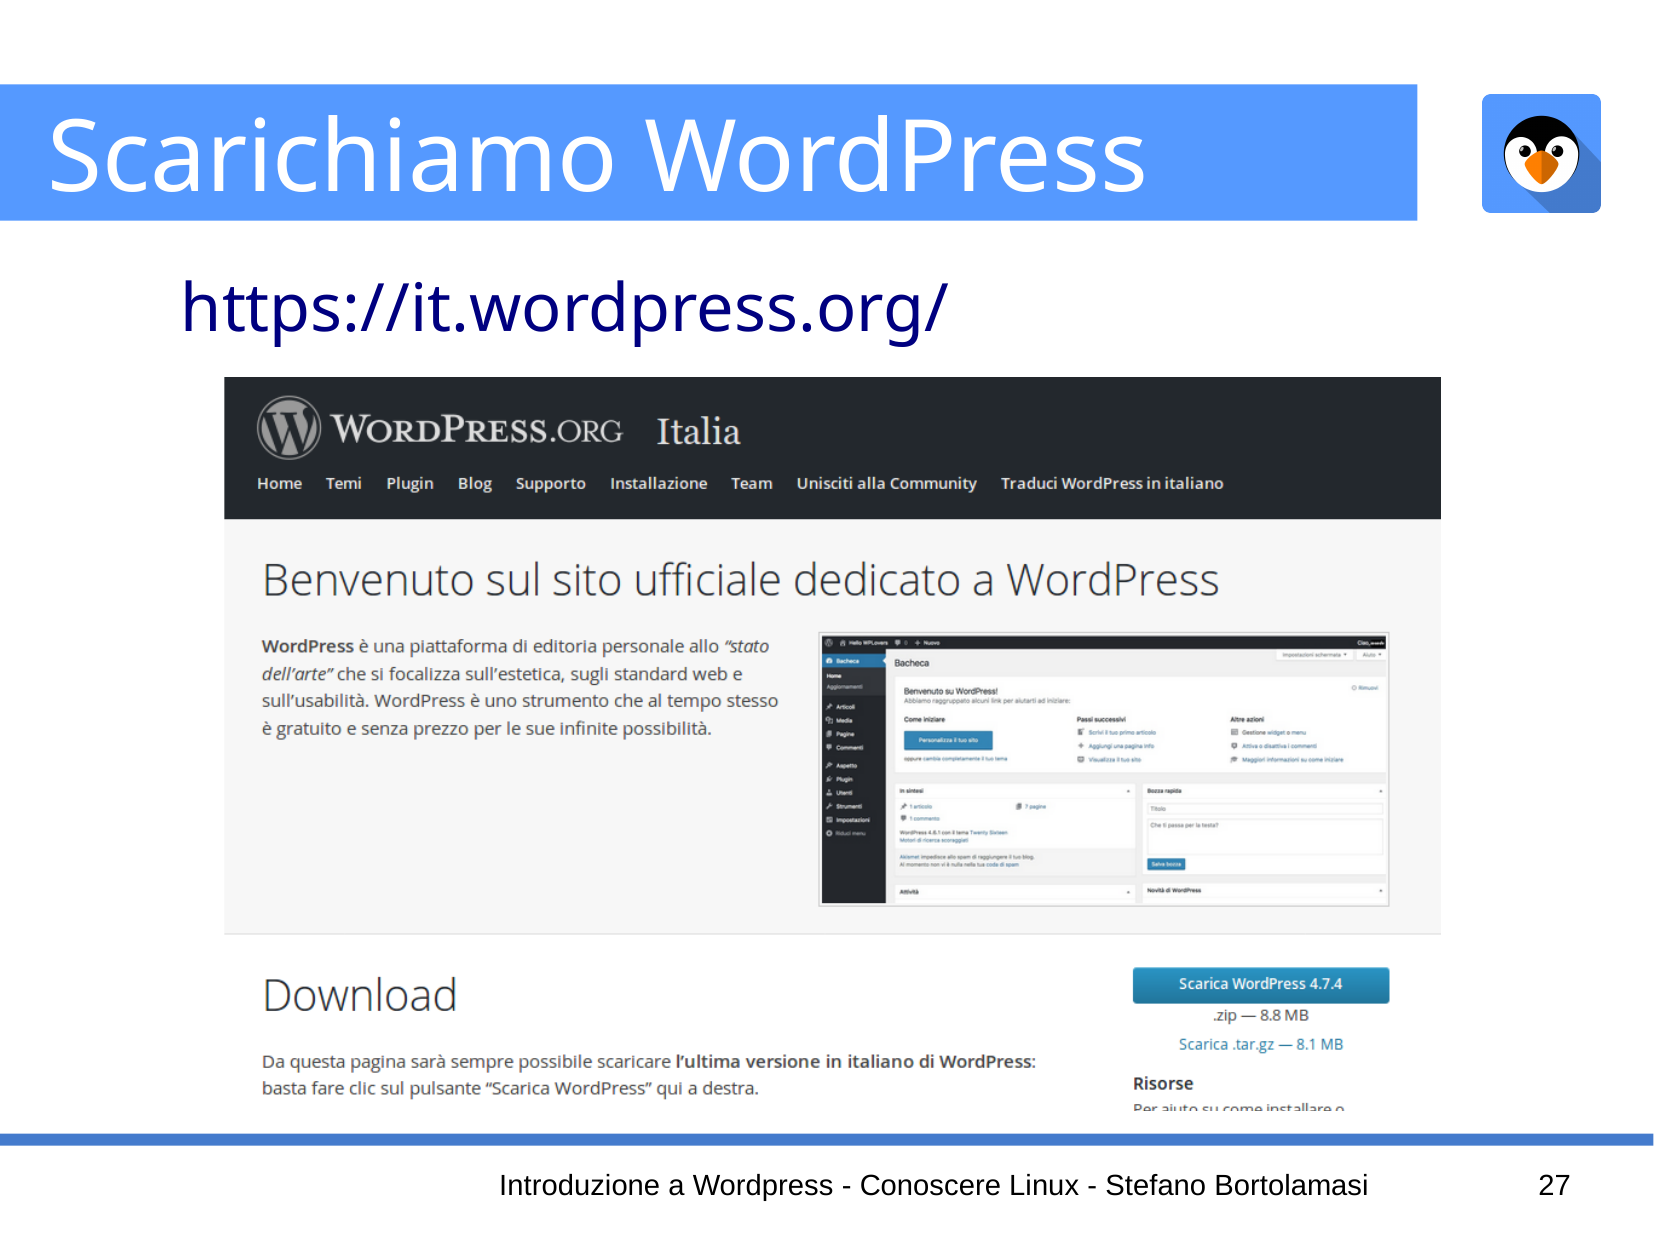

# Scarichiamo WordPress
https://it.wordpress.org/
Introduzione a Wordpress - Conoscere Linux - Stefano Bortolamasi
27